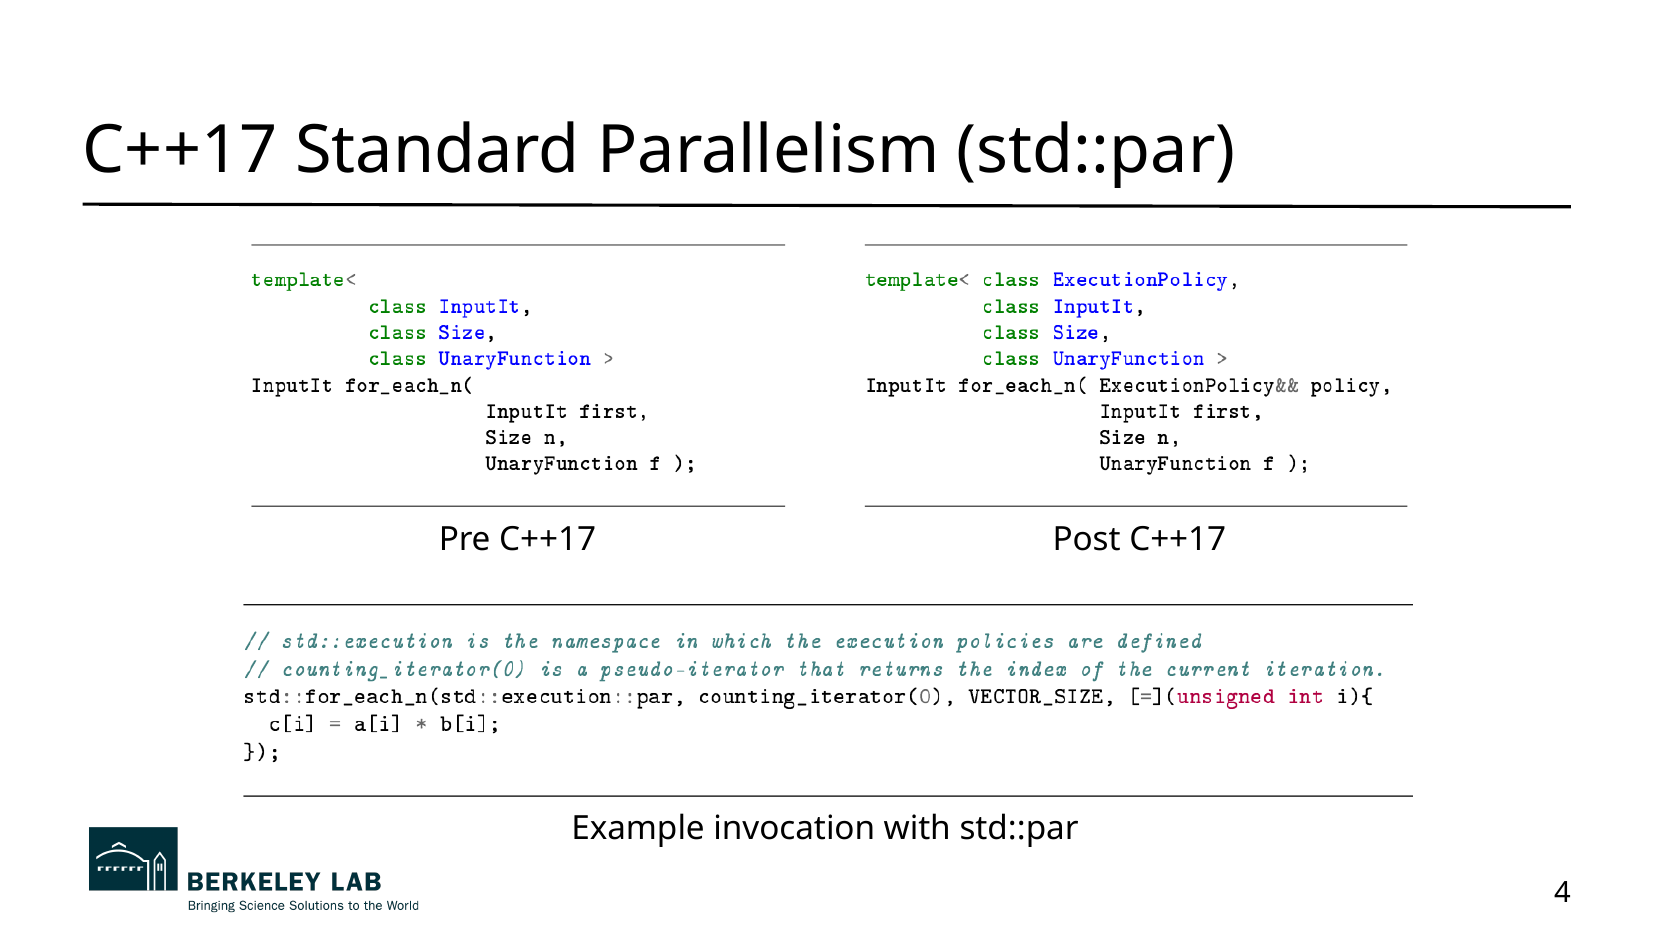

# C++17 Standard Parallelism (std::par)
Pre C++17
Post C++17
Example invocation with std::par
4